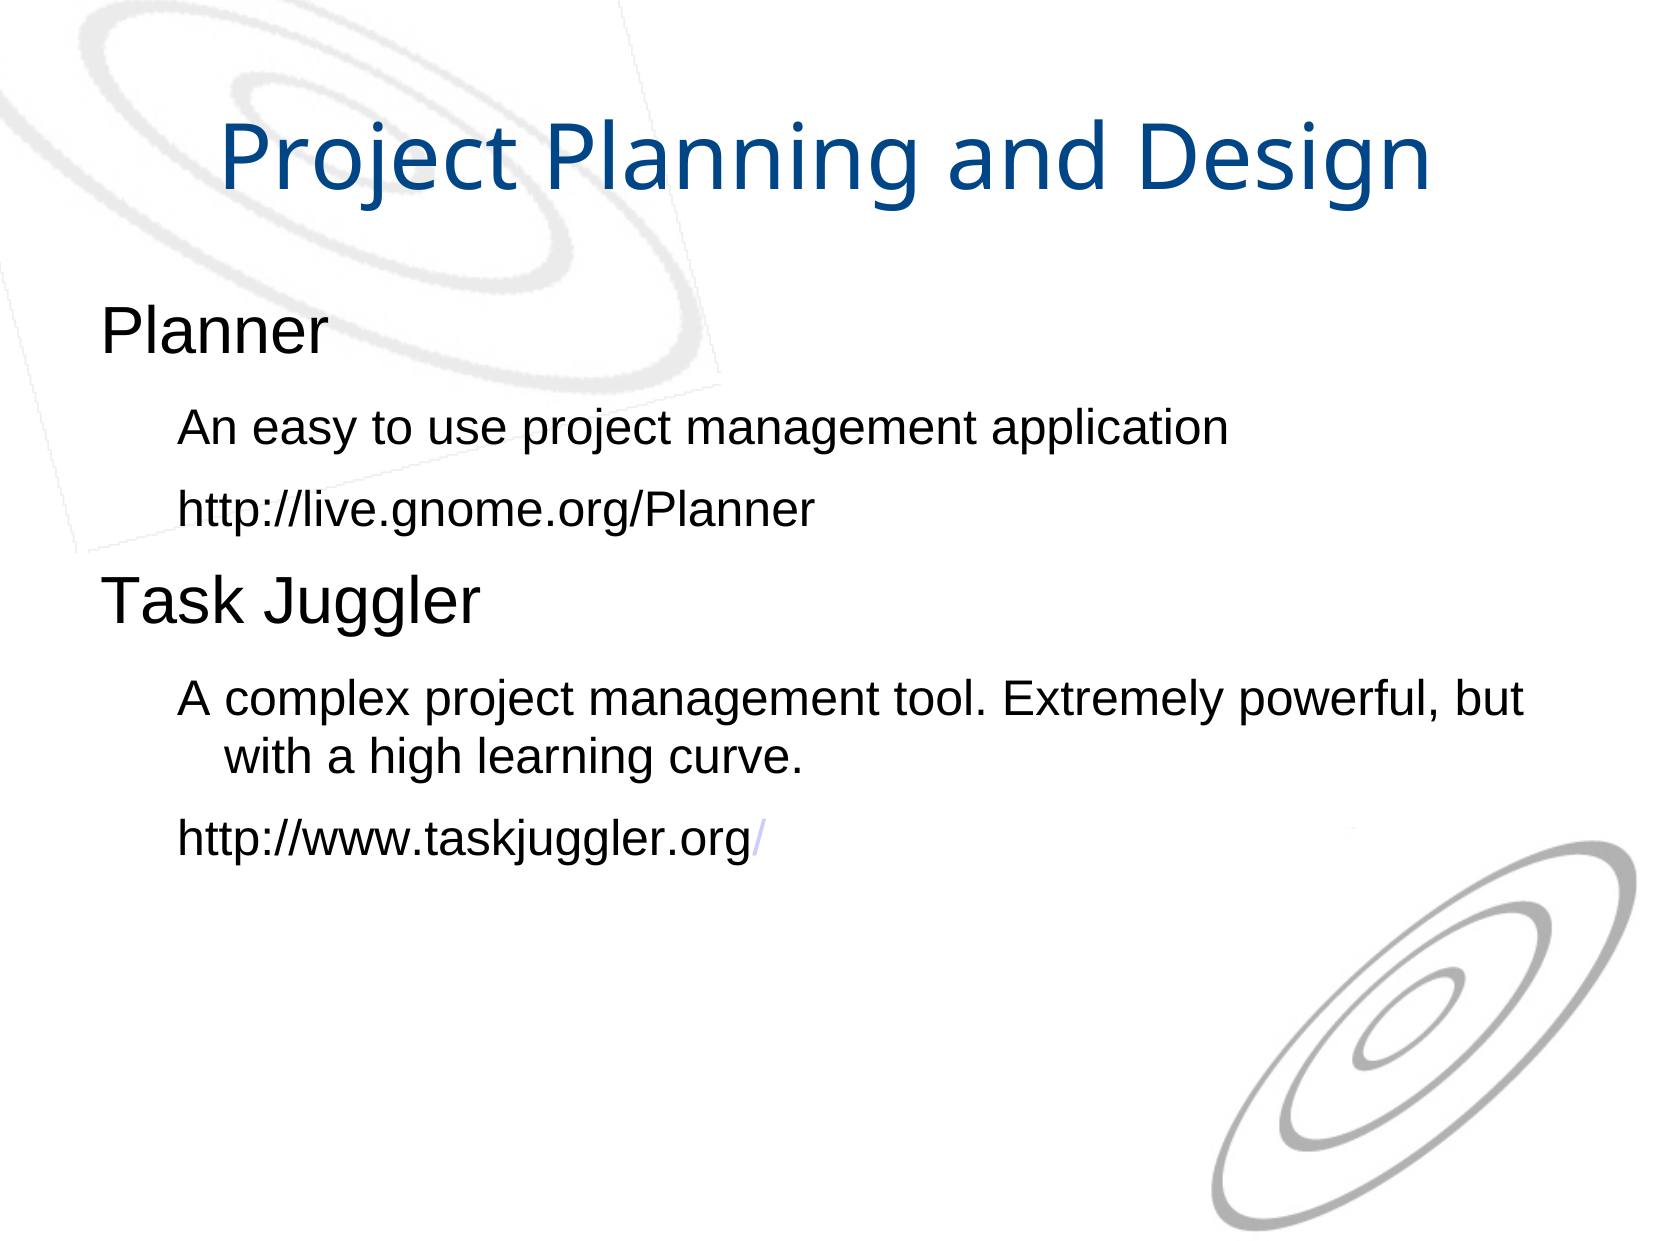

# Project Planning and Design
Planner
An easy to use project management application
http://live.gnome.org/Planner
Task Juggler
A complex project management tool. Extremely powerful, but with a high learning curve.
http://www.taskjuggler.org/